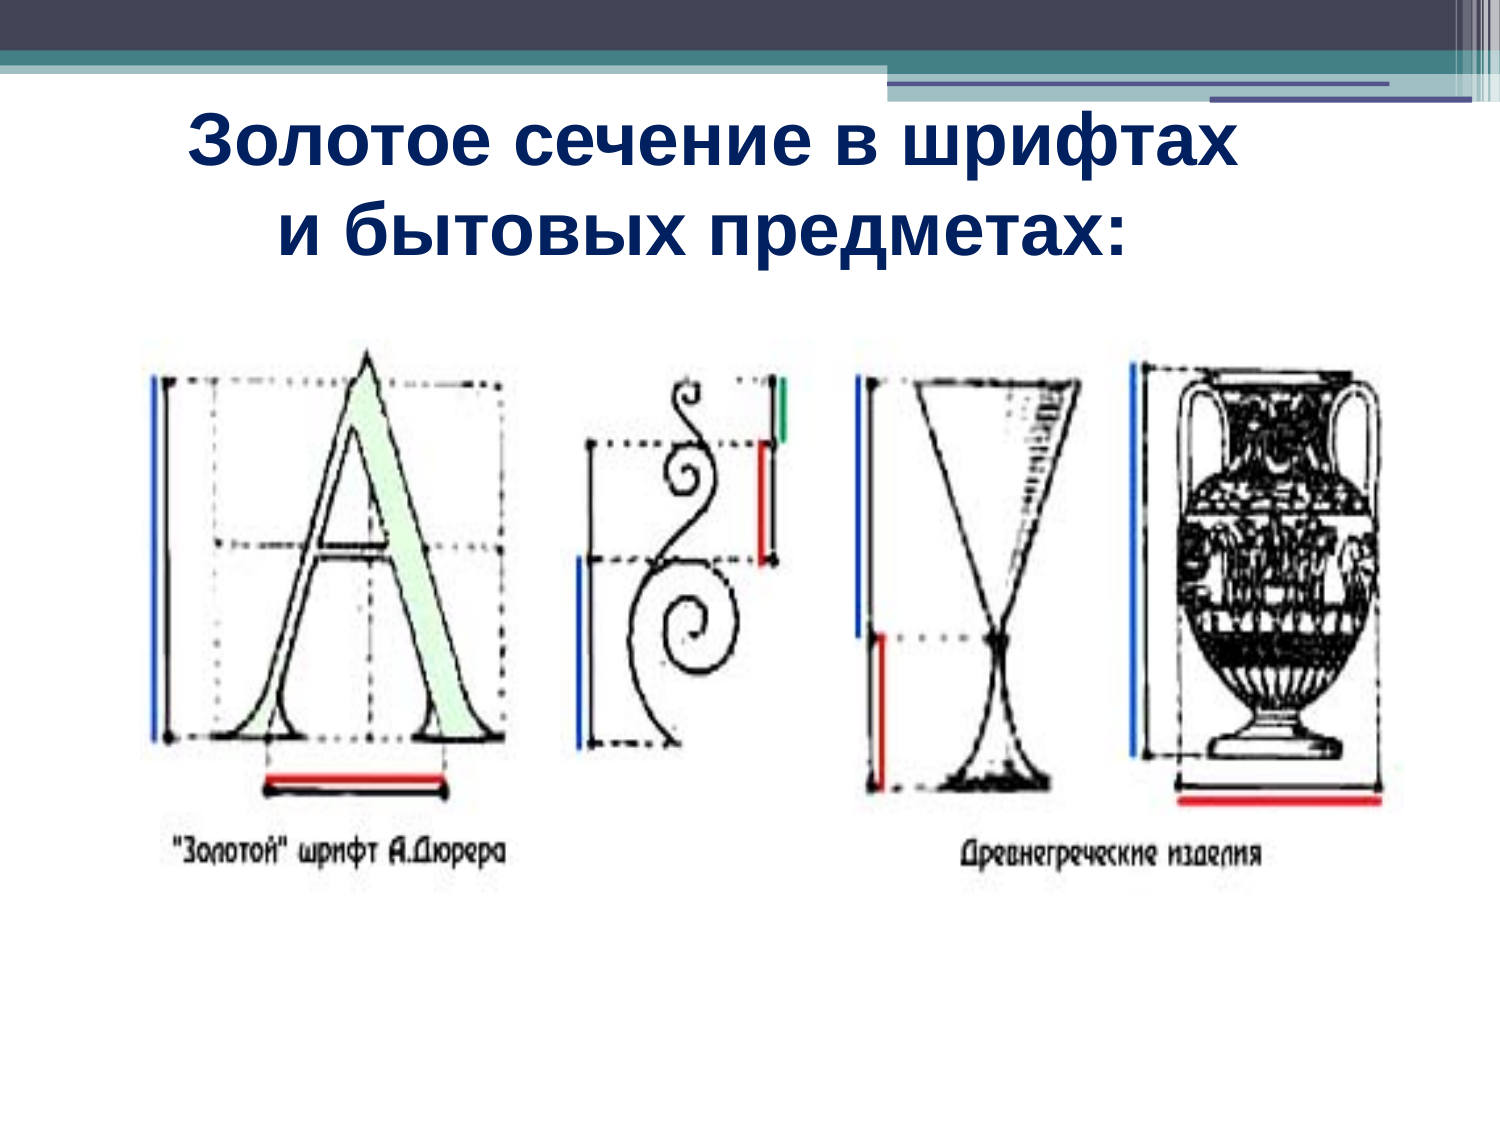

Золотое сечение в шрифтах и бытовых предметах: